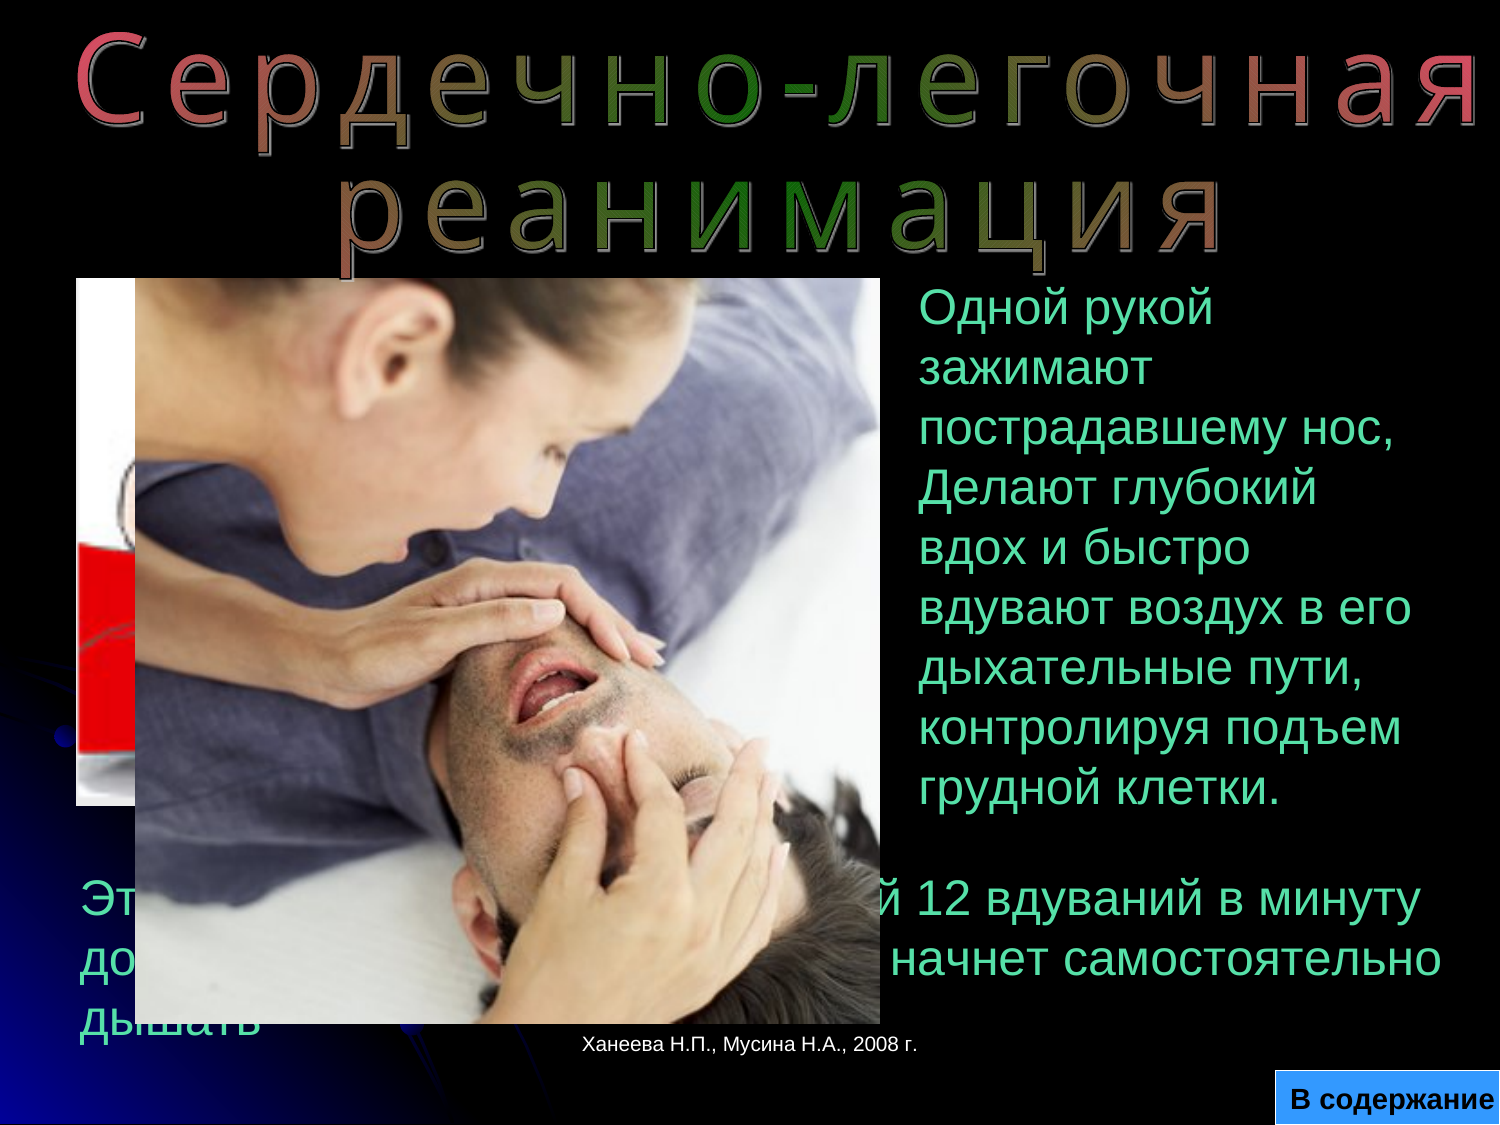

Сердечно-легочная
реанимация
Одной рукой зажимают пострадавшему нос,
Делают глубокий вдох и быстро вдувают воздух в его дыхательные пути, контролируя подъем грудной клетки.
Это необходимо делать с частотой 12 вдуваний в минуту до тех пор, пока пострадавший не начнет самостоятельно дышать
Ханеева Н.П., Мусина Н.А., 2008 г.
В содержание